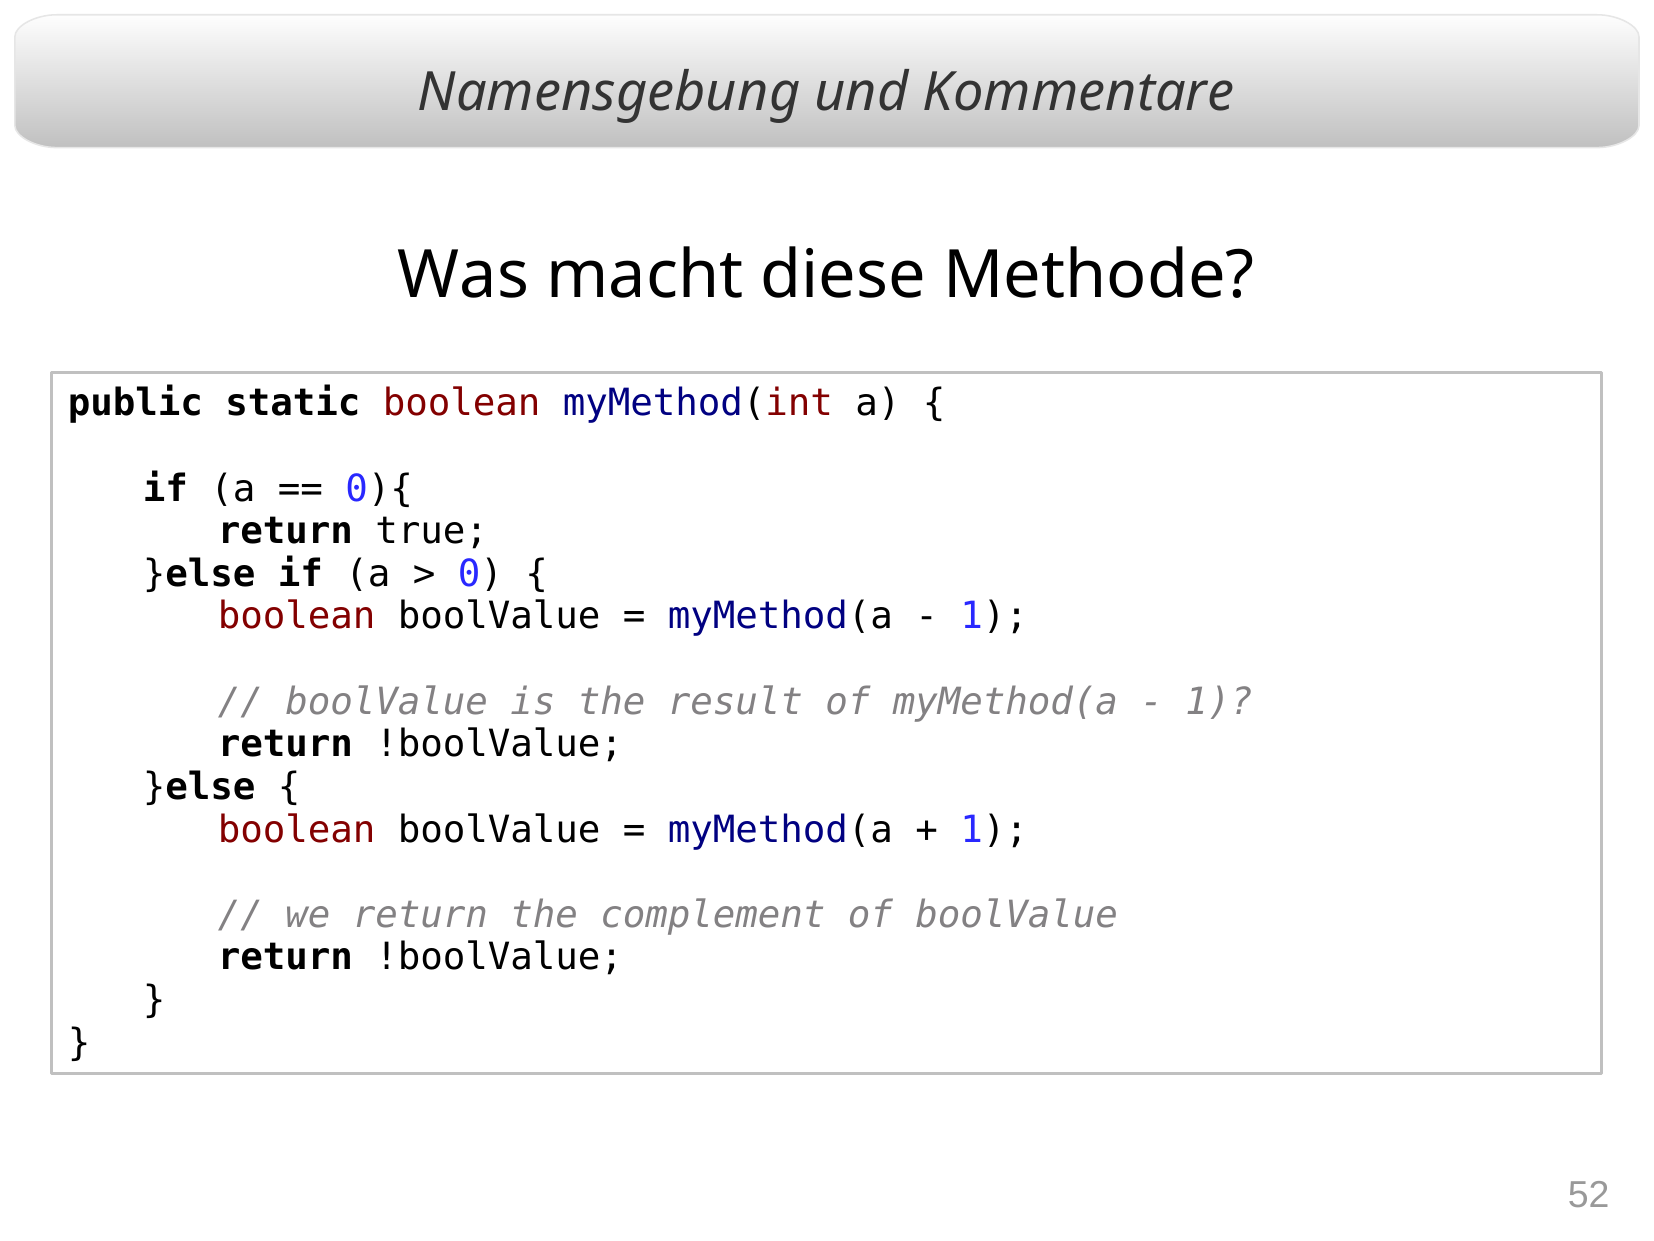

# Namensgebung und Kommentare
Was macht diese Methode?
public static boolean myMethod(int a) {
	if (a == 0){
		return true;
	}else if (a > 0) {
		boolean boolValue = myMethod(a - 1);
		// boolValue is the result of myMethod(a - 1)?
		return !boolValue;
	}else {
		boolean boolValue = myMethod(a + 1);
		// we return the complement of boolValue
		return !boolValue;
	}
}